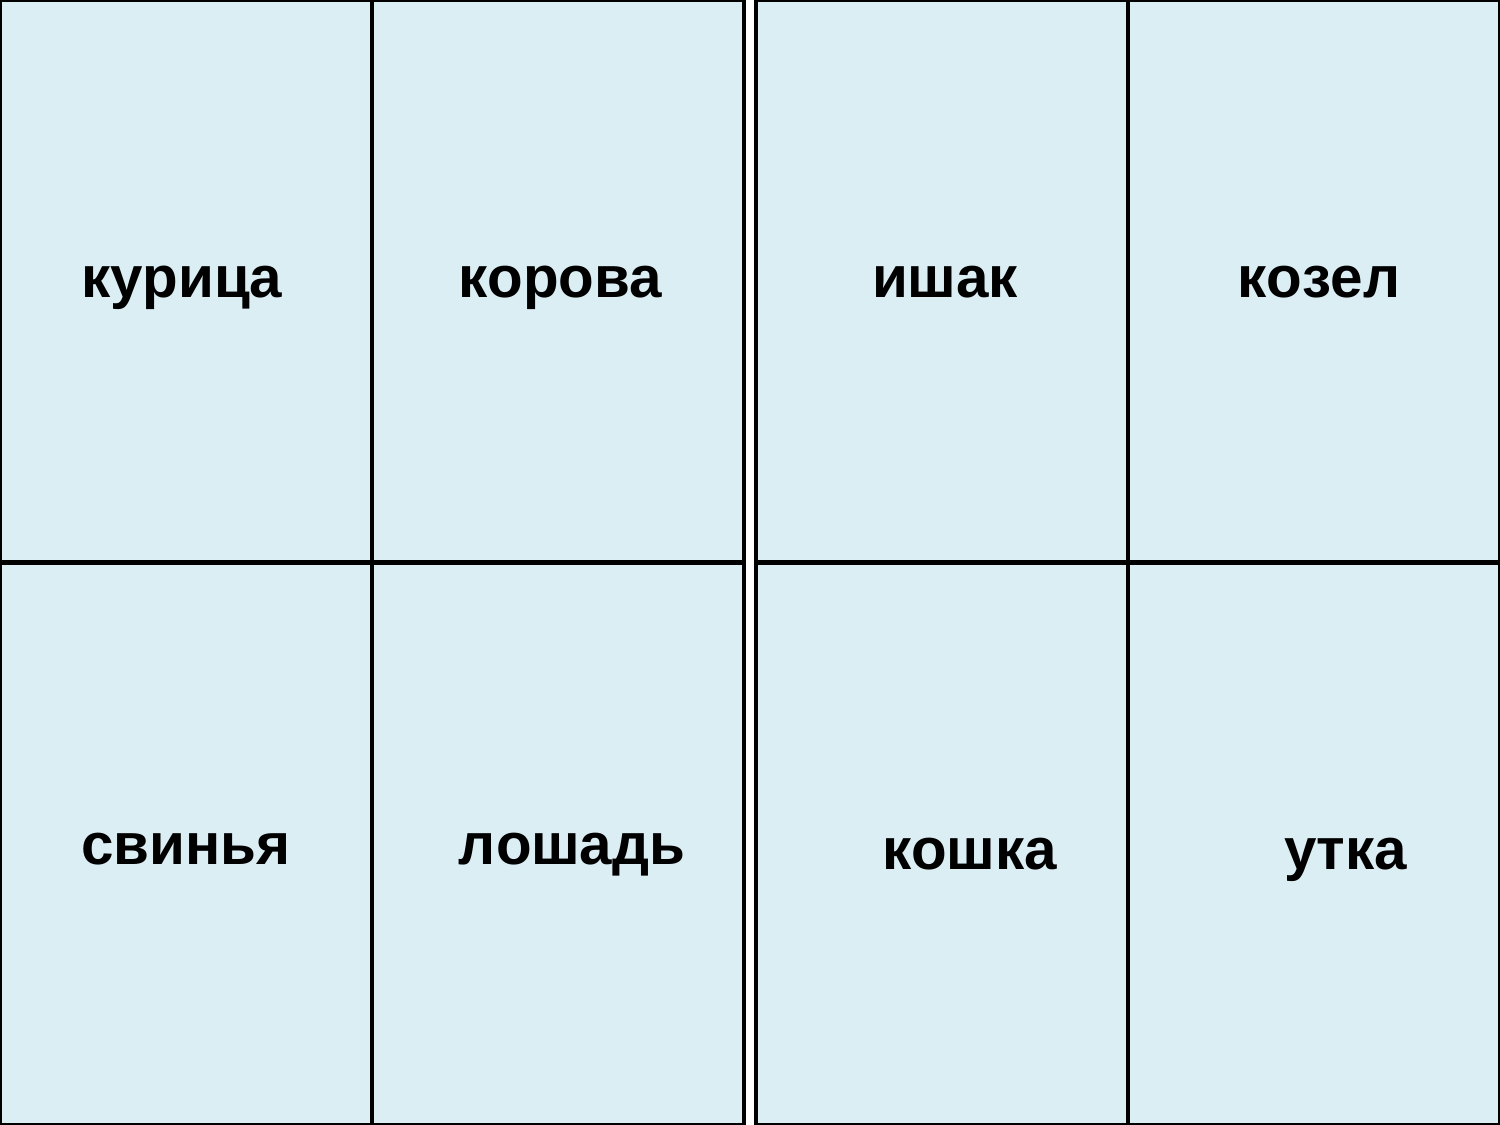

курица
корова
ишак
козел
свинья
лошадь
кошка
утка